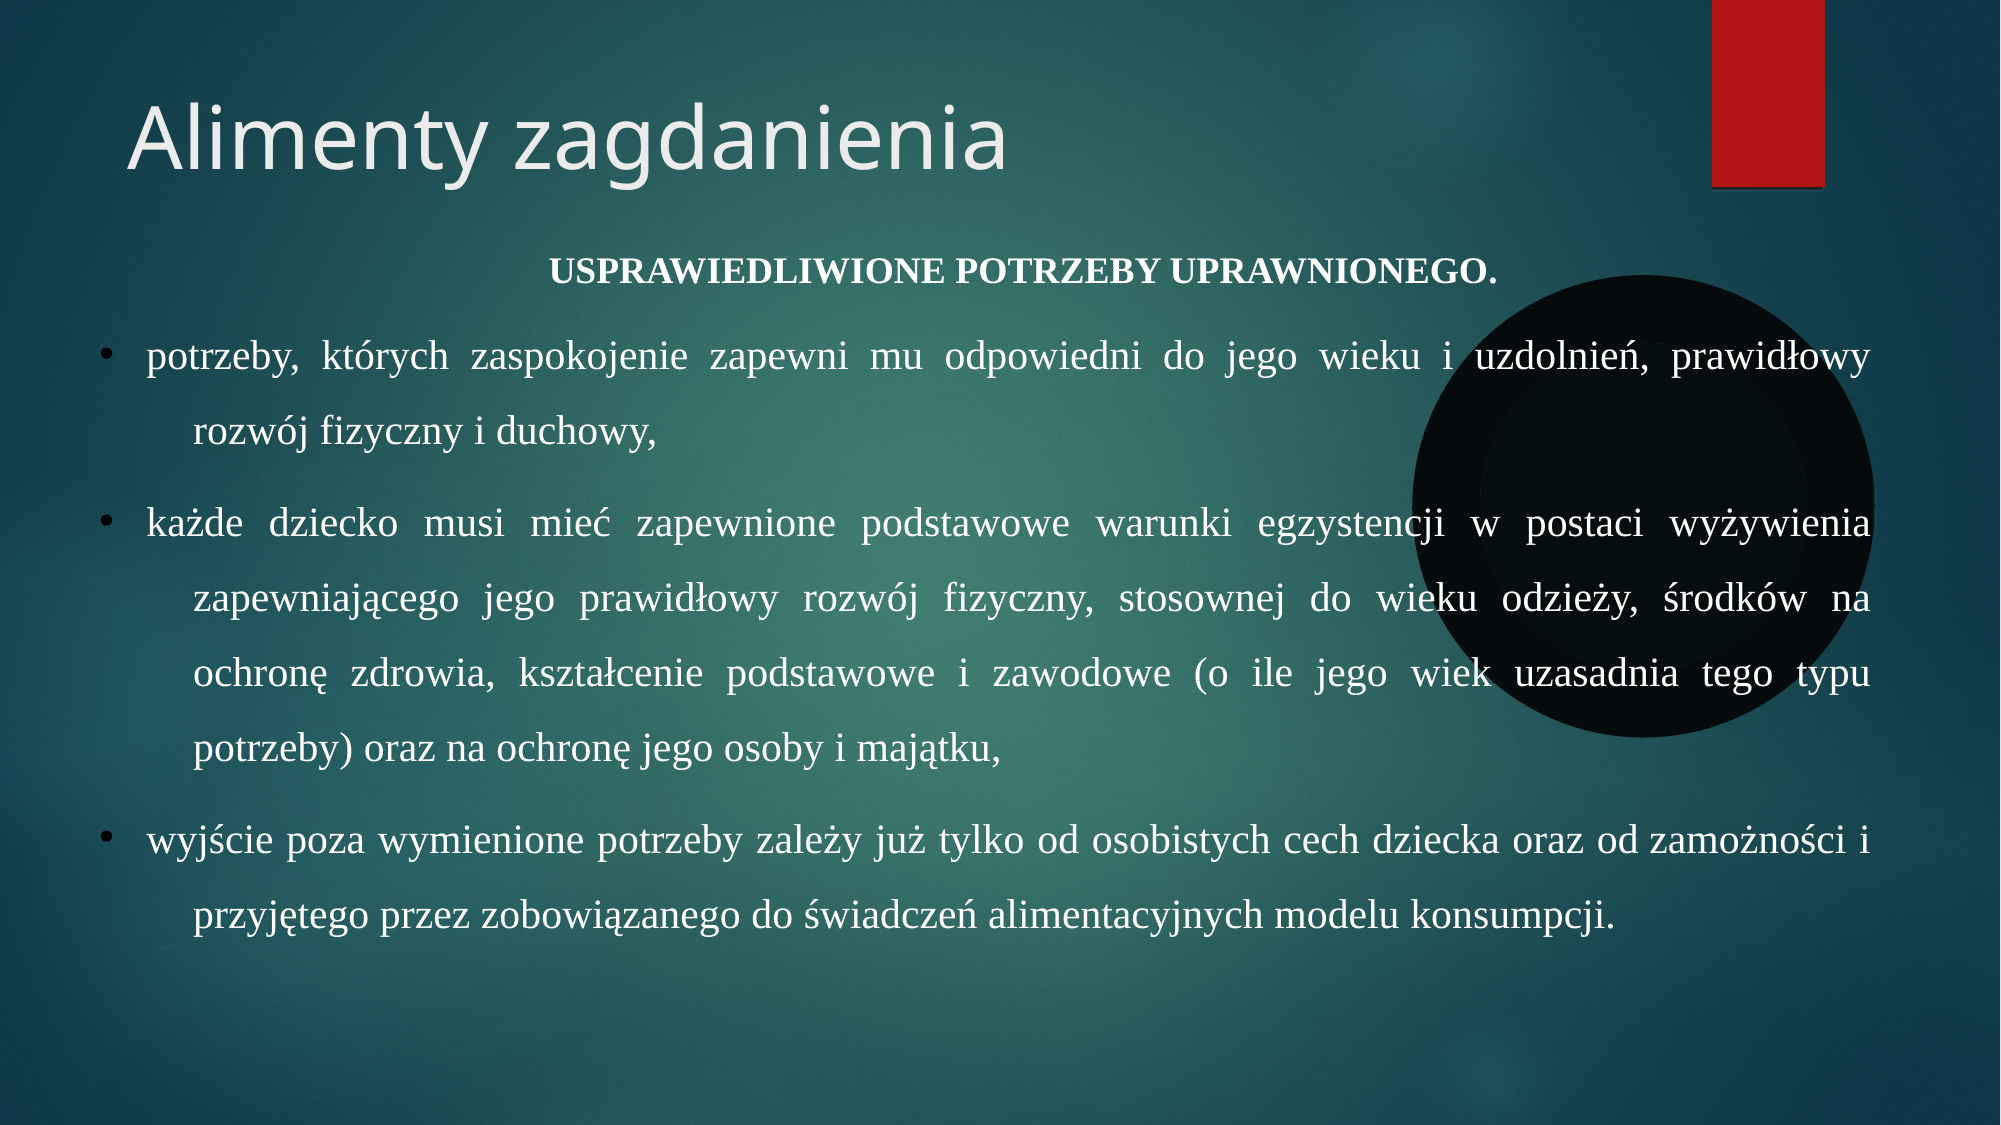

# Alimenty zagdanienia
USPRAWIEDLIWIONE POTRZEBY UPRAWNIONEGO.
potrzeby, których zaspokojenie zapewni mu odpowiedni do jego wieku i uzdolnień, prawidłowy rozwój fizyczny i duchowy,
każde dziecko musi mieć zapewnione podstawowe warunki egzystencji w postaci wyżywienia zapewniającego jego prawidłowy rozwój fizyczny, stosownej do wieku odzieży, środków na ochronę zdrowia, kształcenie podstawowe i zawodowe (o ile jego wiek uzasadnia tego typu potrzeby) oraz na ochronę jego osoby i majątku,
wyjście poza wymienione potrzeby zależy już tylko od osobistych cech dziecka oraz od zamożności i przyjętego przez zobowiązanego do świadczeń alimentacyjnych modelu konsumpcji.